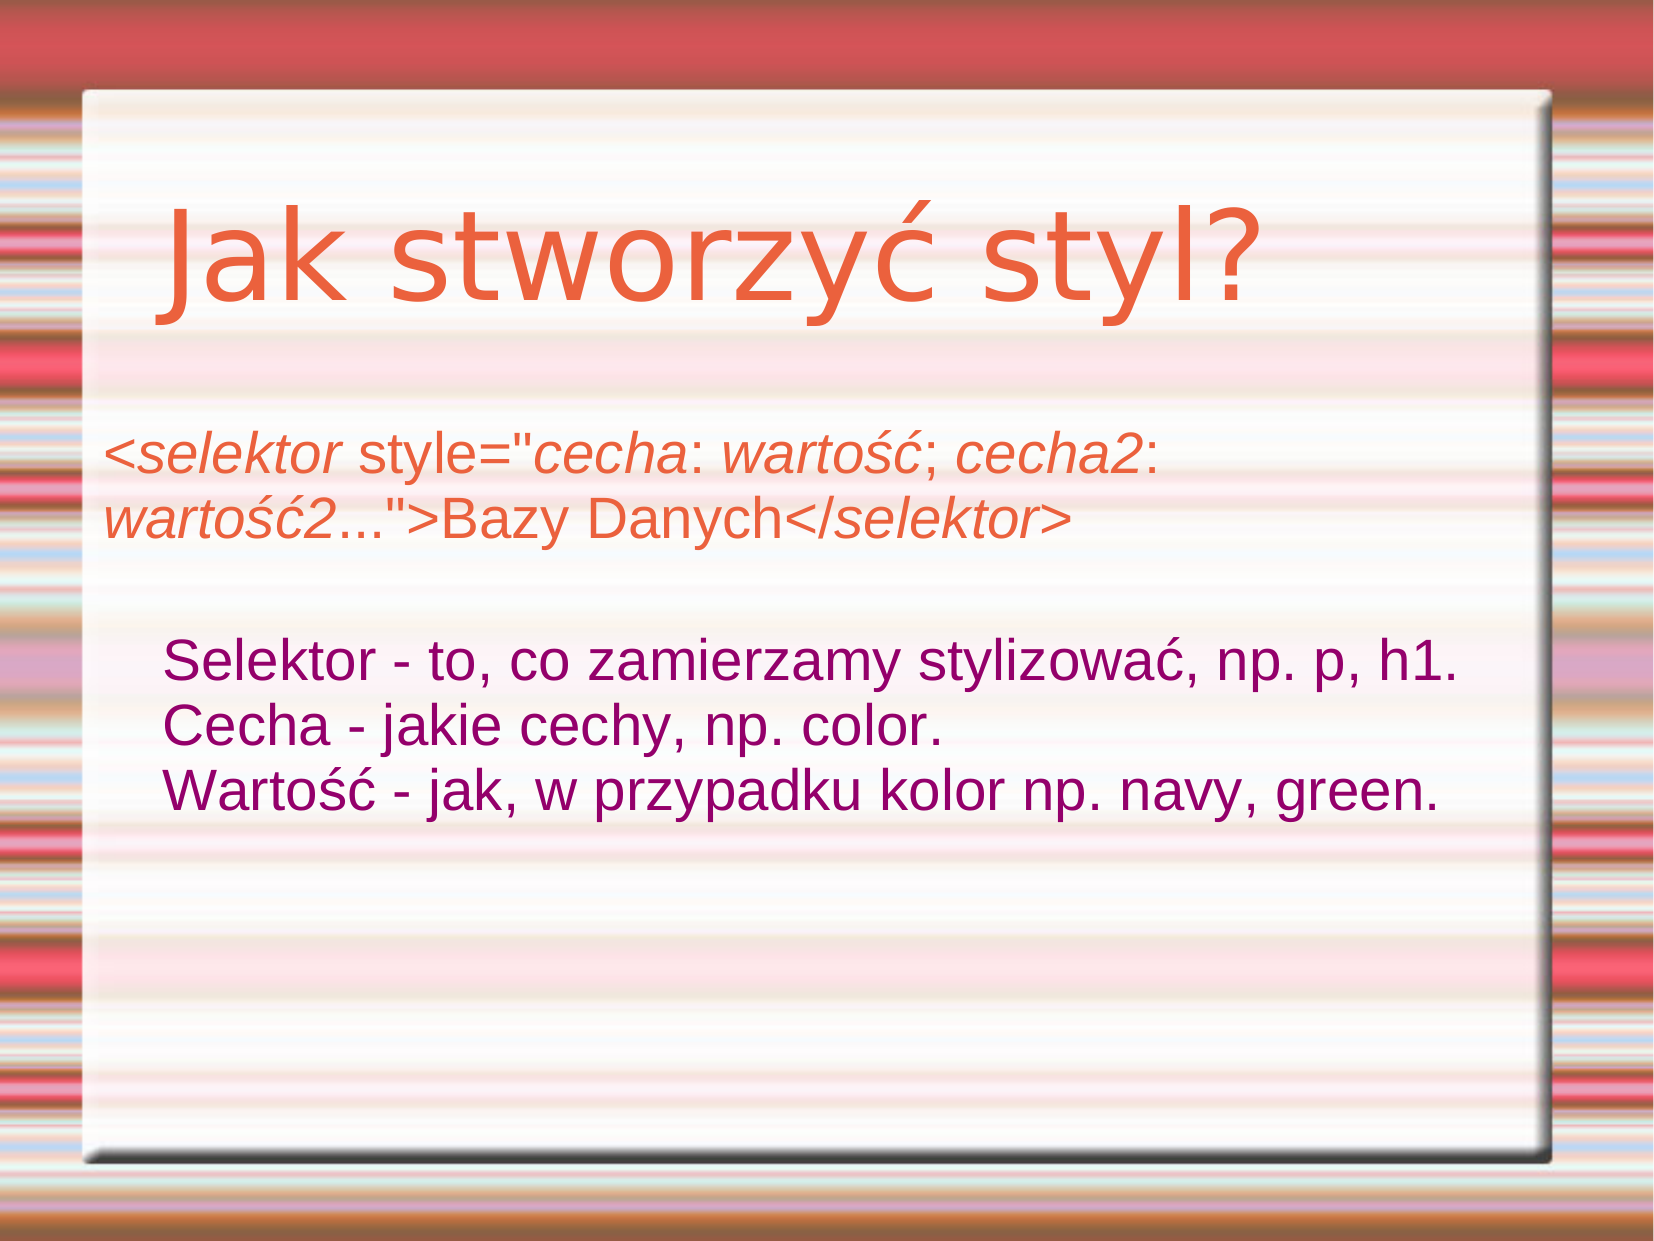

Jak stworzyć styl?
<selektor style="cecha: wartość; cecha2: wartość2...">Bazy Danych</selektor>
Selektor - to, co zamierzamy stylizować, np. p, h1.
Cecha - jakie cechy, np. color.
Wartość - jak, w przypadku kolor np. navy, green.